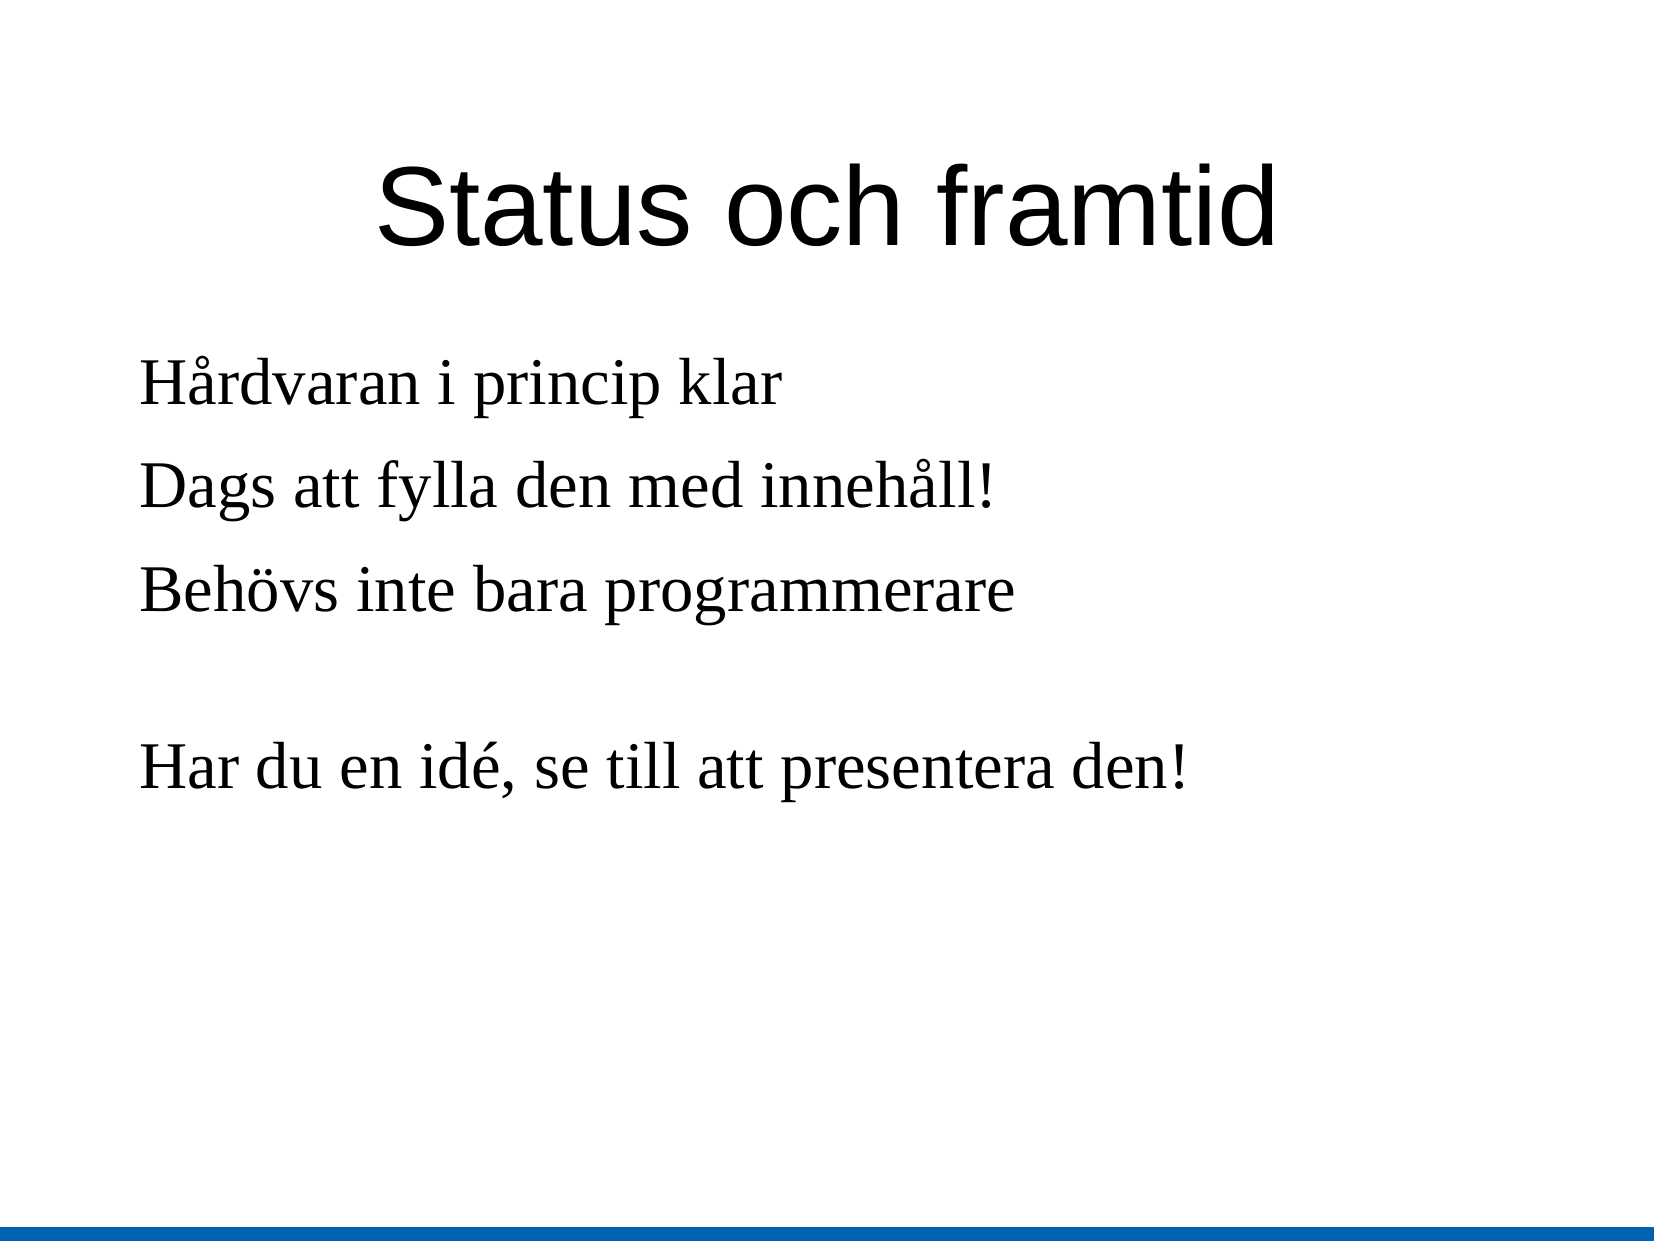

# Status och framtid
Hårdvaran i princip klar
Dags att fylla den med innehåll!
Behövs inte bara programmerare
Har du en idé, se till att presentera den!